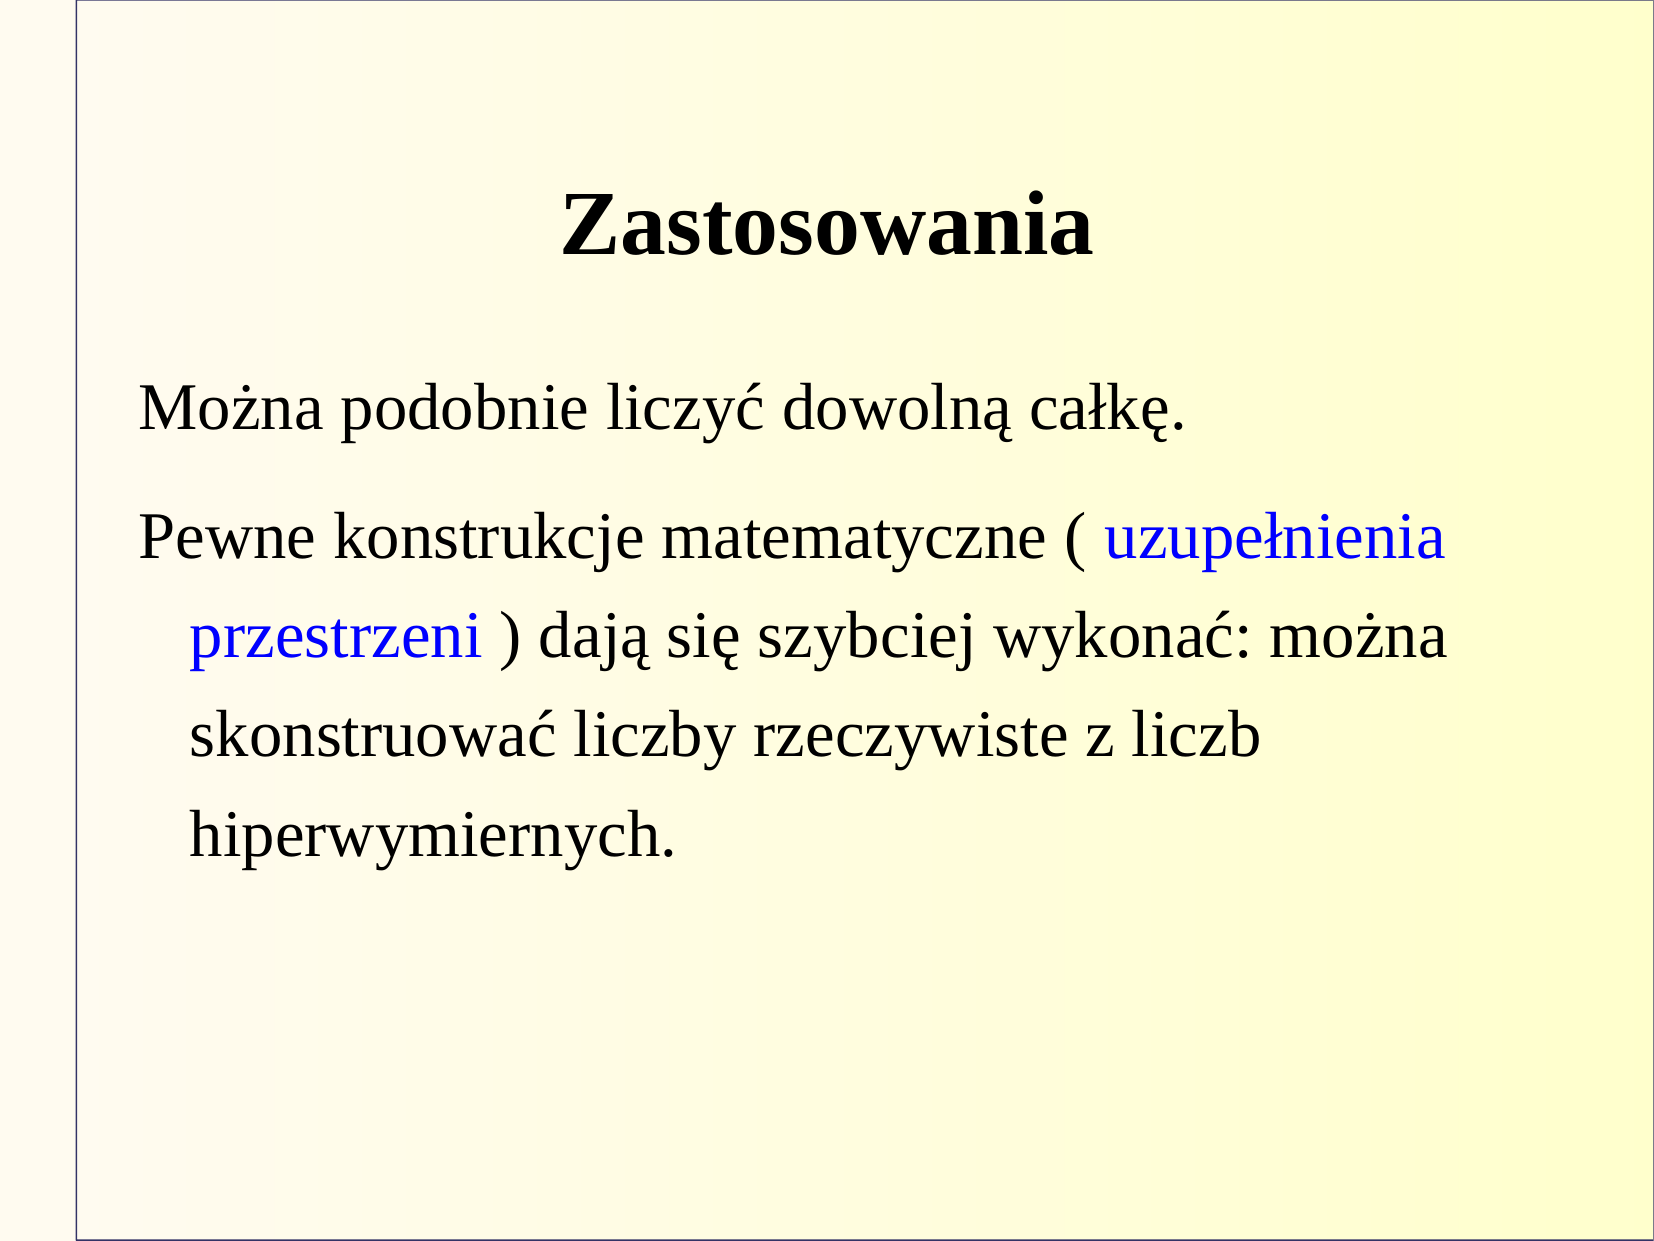

# Zastosowania
Można podobnie liczyć dowolną całkę.
Pewne konstrukcje matematyczne ( uzupełnienia przestrzeni ) dają się szybciej wykonać: można skonstruować liczby rzeczywiste z liczb hiperwymiernych.